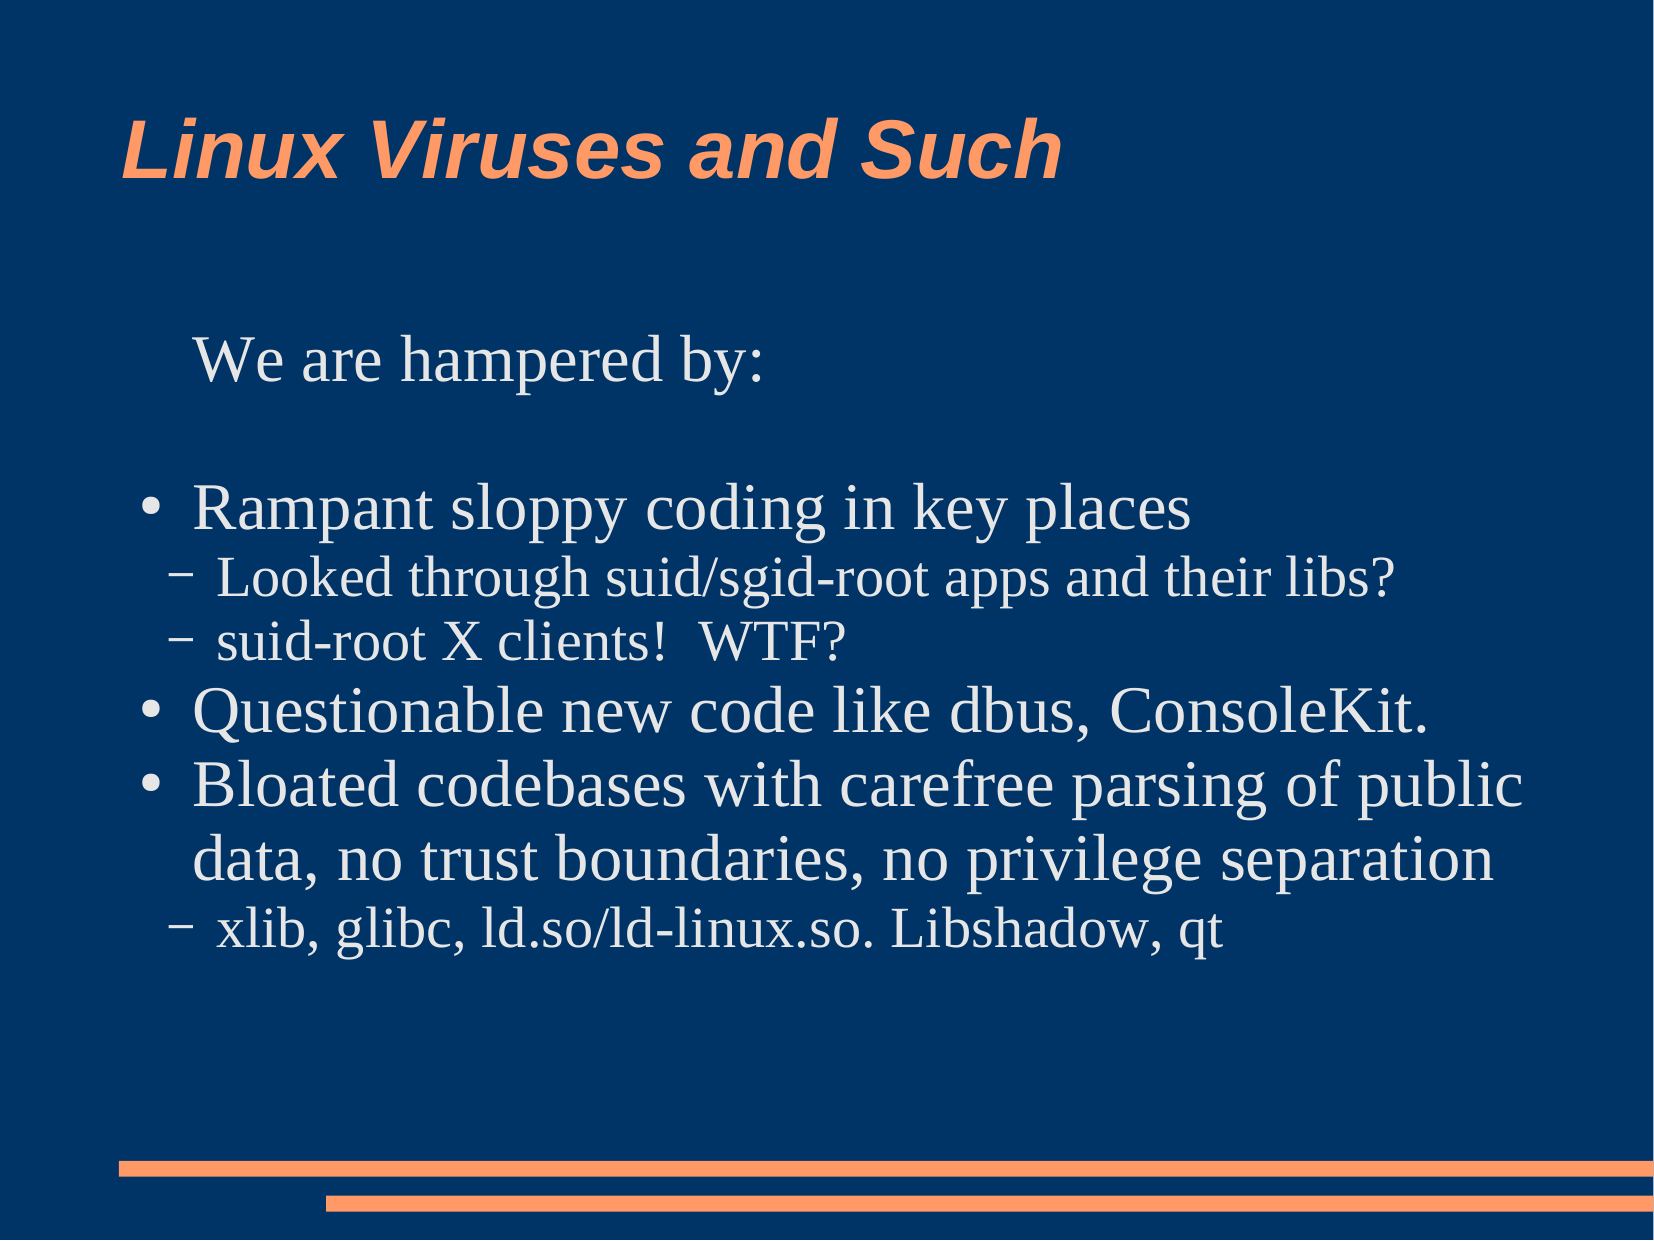

# Linux Viruses and Such
We are hampered by:
Rampant sloppy coding in key places
Looked through suid/sgid-root apps and their libs?
suid-root X clients! WTF?
Questionable new code like dbus, ConsoleKit.
Bloated codebases with carefree parsing of public data, no trust boundaries, no privilege separation
xlib, glibc, ld.so/ld-linux.so. Libshadow, qt